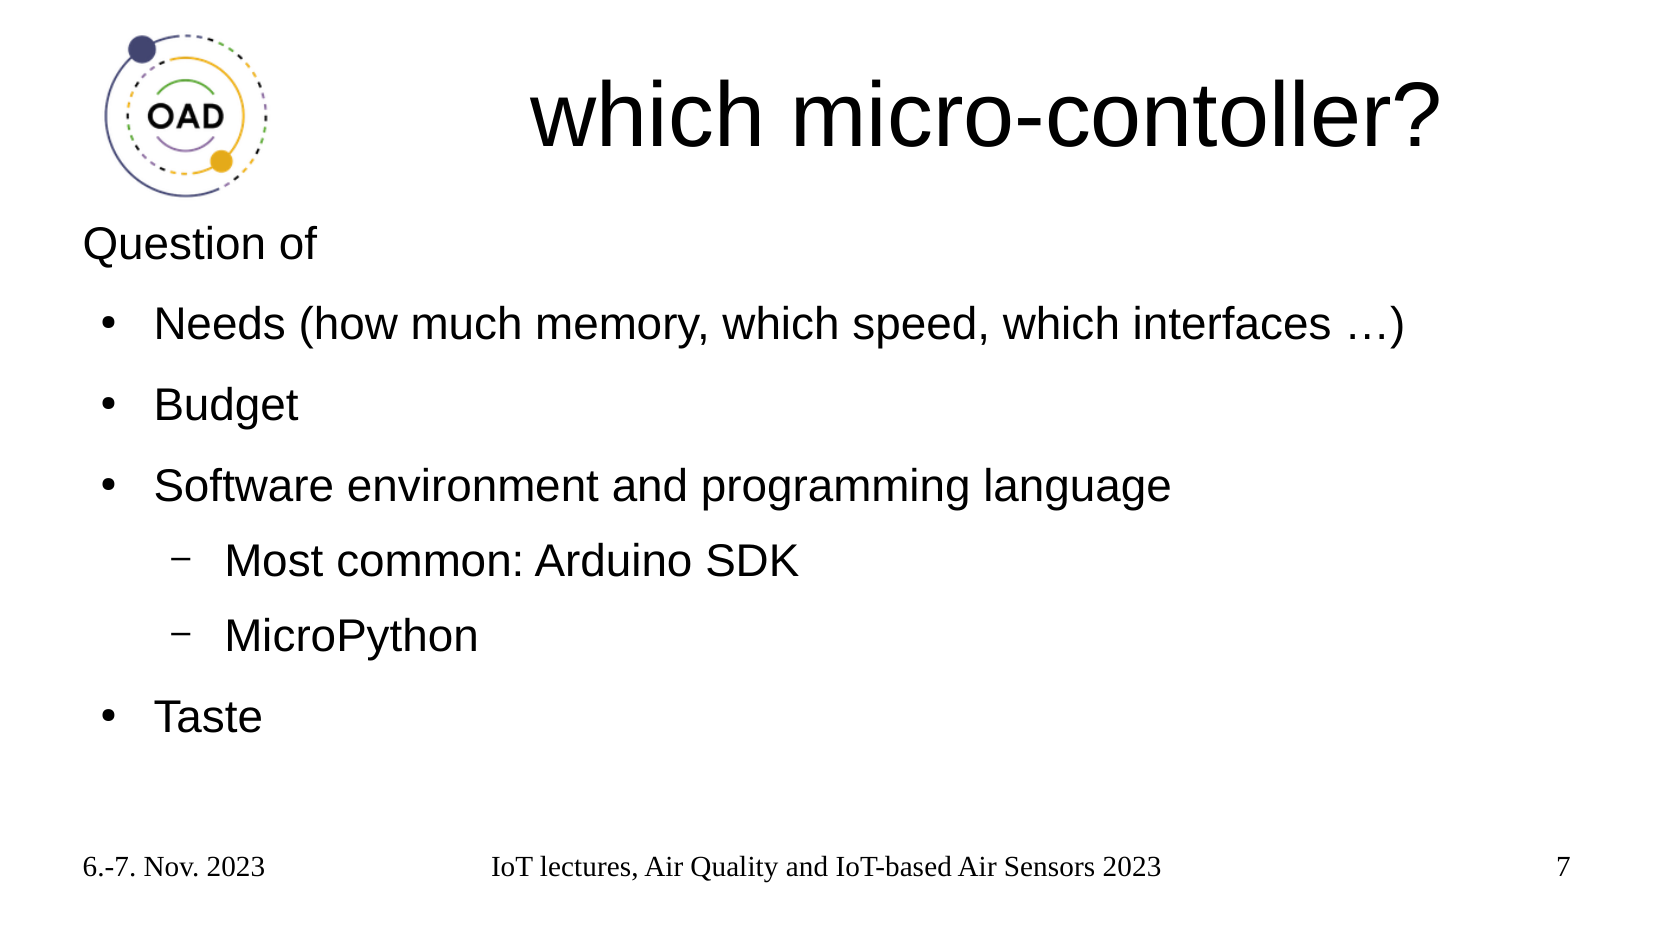

# which micro-contoller?
Question of
Needs (how much memory, which speed, which interfaces …)
Budget
Software environment and programming language
Most common: Arduino SDK
MicroPython
Taste
6.-7. Nov. 2023
IoT lectures, Air Quality and IoT-based Air Sensors 2023
7